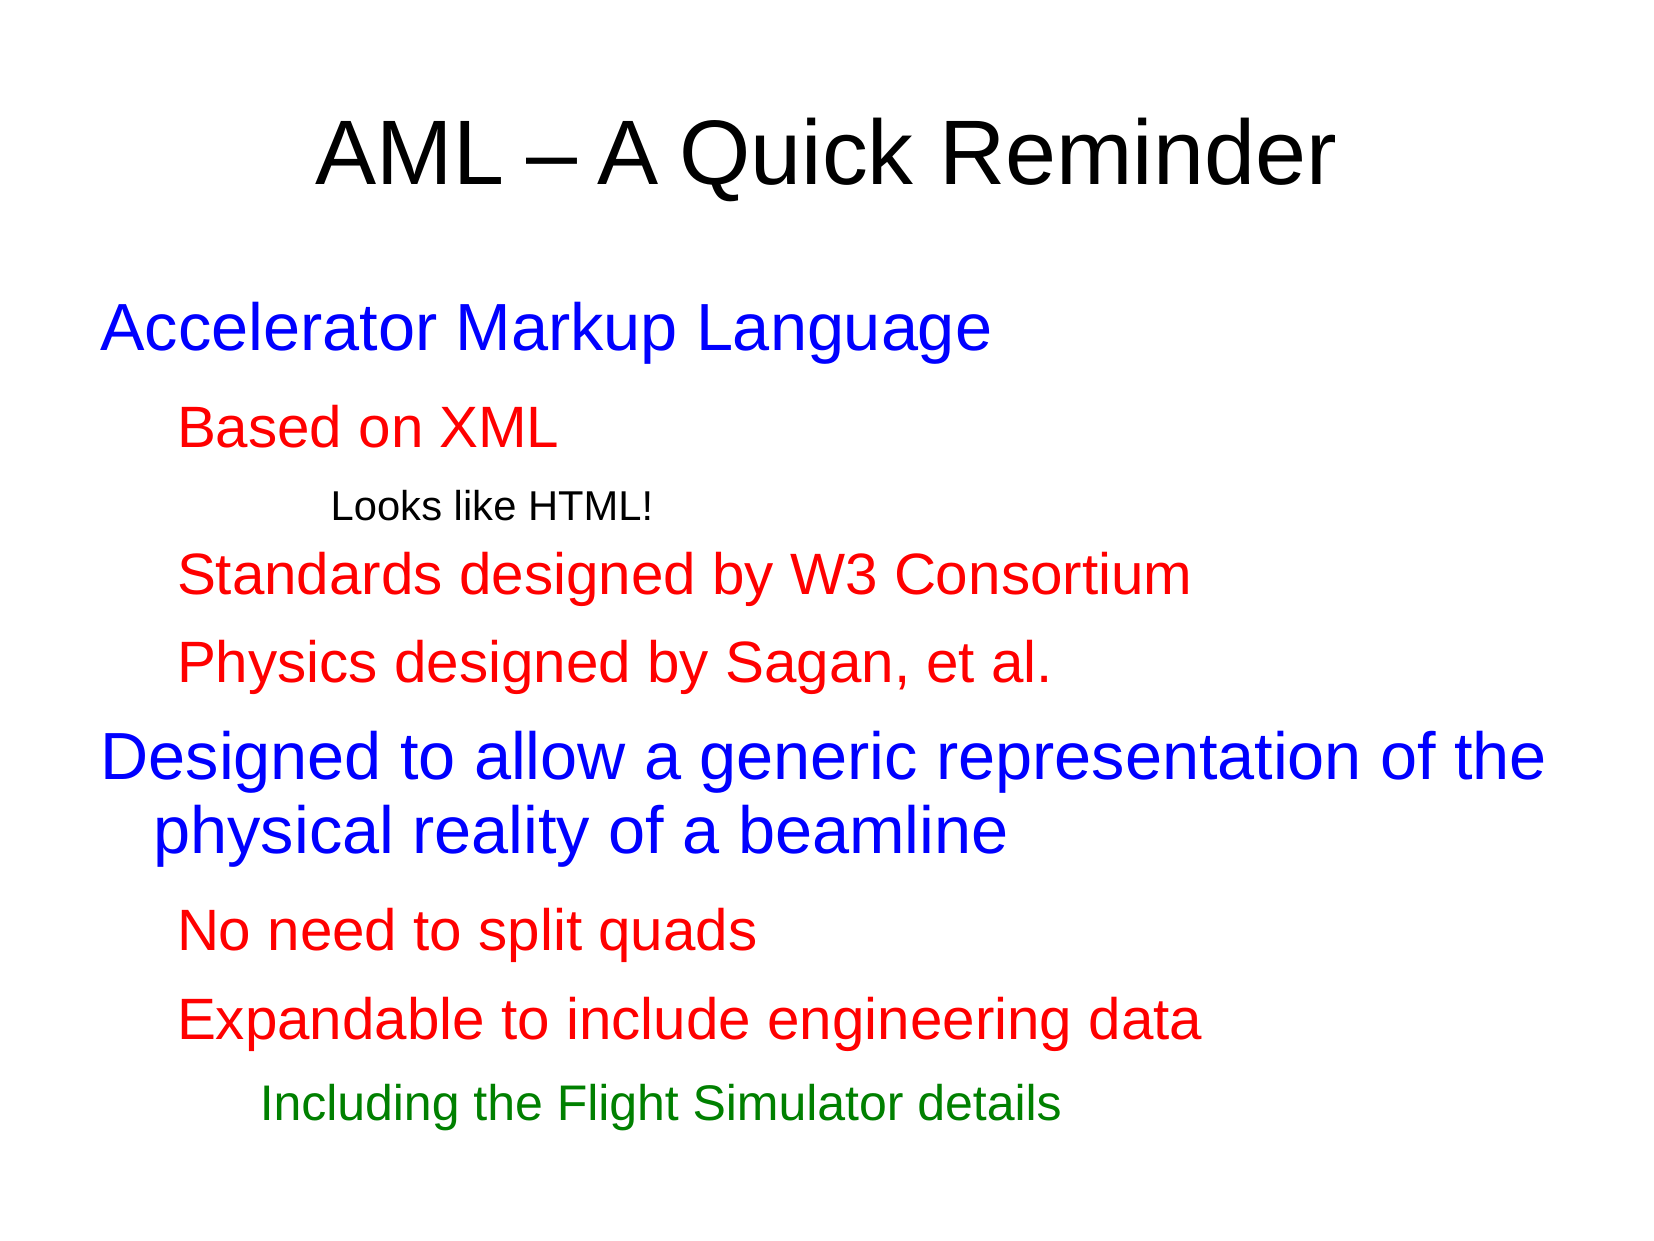

# AML – A Quick Reminder
Accelerator Markup Language
Based on XML
Looks like HTML!
Standards designed by W3 Consortium
Physics designed by Sagan, et al.
Designed to allow a generic representation of the physical reality of a beamline
No need to split quads
Expandable to include engineering data
Including the Flight Simulator details